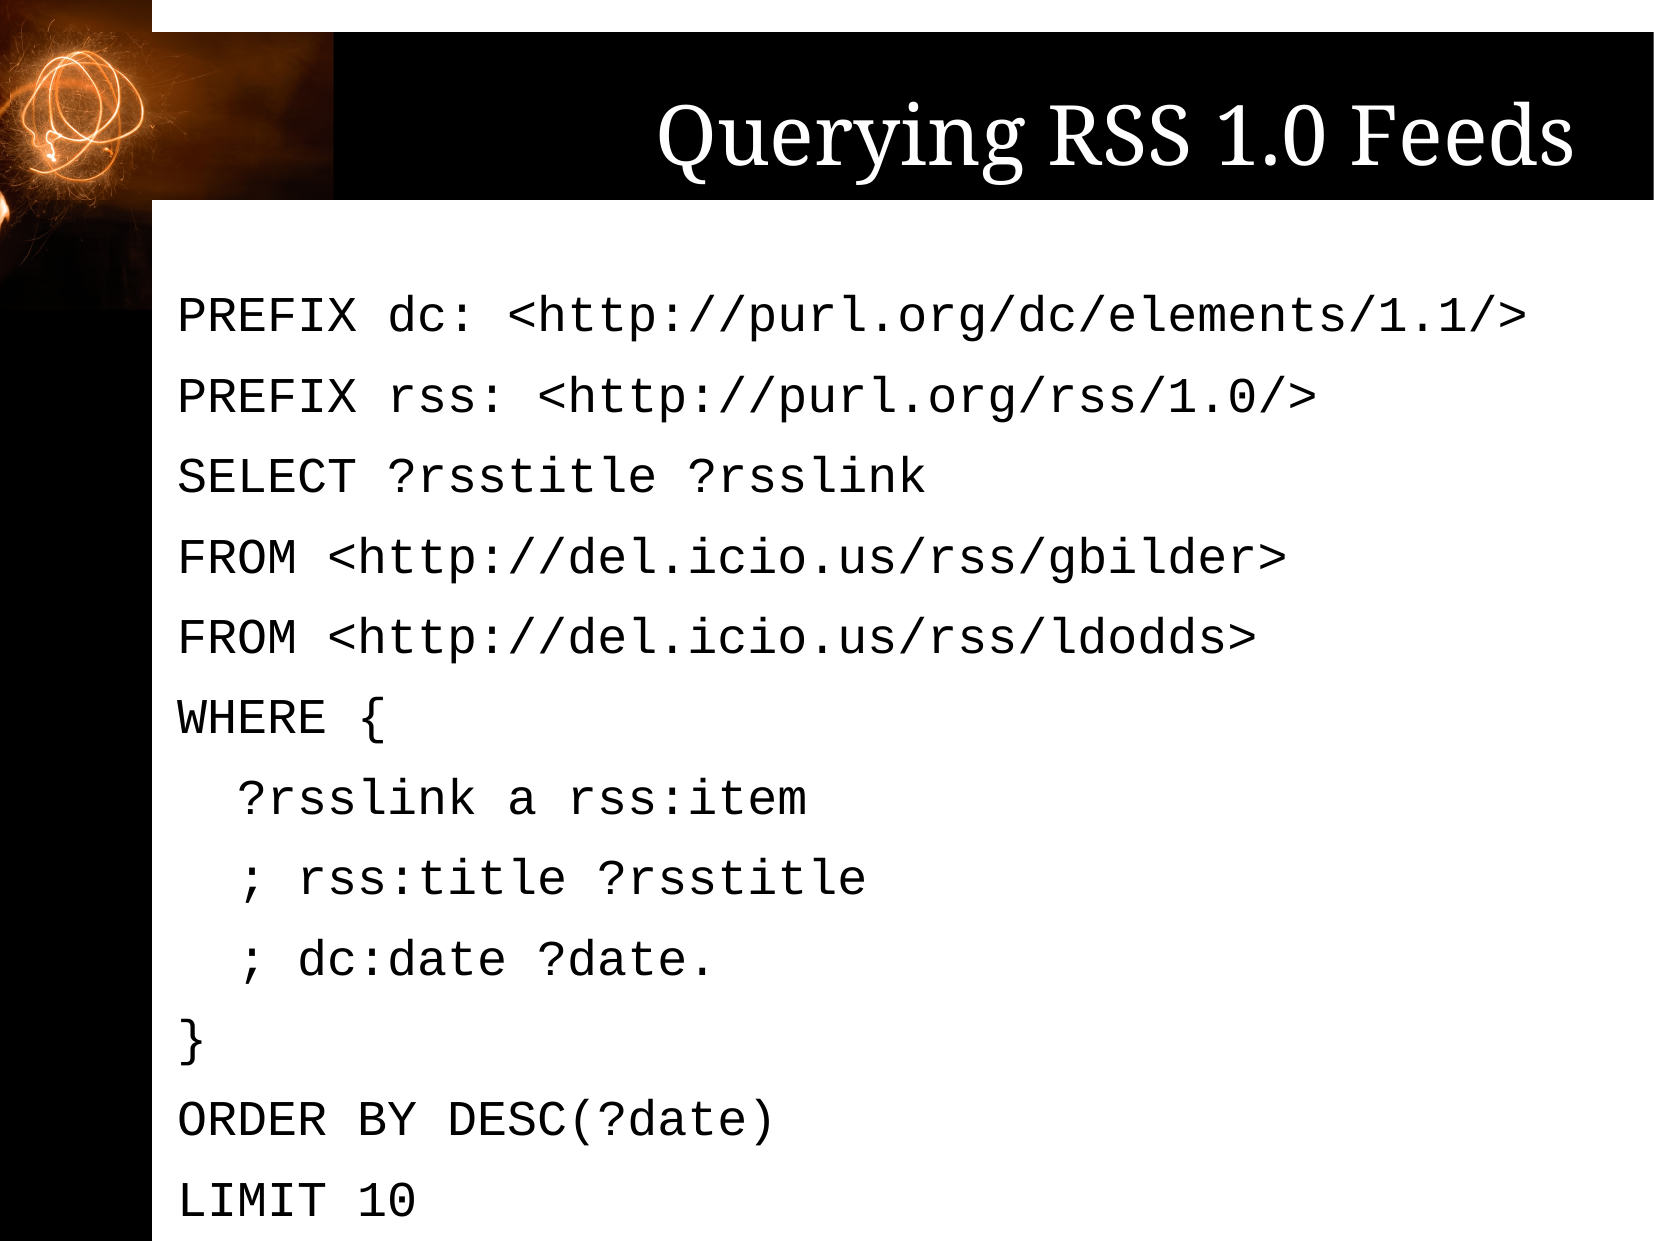

# Querying RSS 1.0 Feeds
PREFIX dc: <http://purl.org/dc/elements/1.1/>
PREFIX rss: <http://purl.org/rss/1.0/>
SELECT ?rsstitle ?rsslink
FROM <http://del.icio.us/rss/gbilder>
FROM <http://del.icio.us/rss/ldodds>
WHERE {
 ?rsslink a rss:item
 ; rss:title ?rsstitle
 ; dc:date ?date.
}
ORDER BY DESC(?date)
LIMIT 10